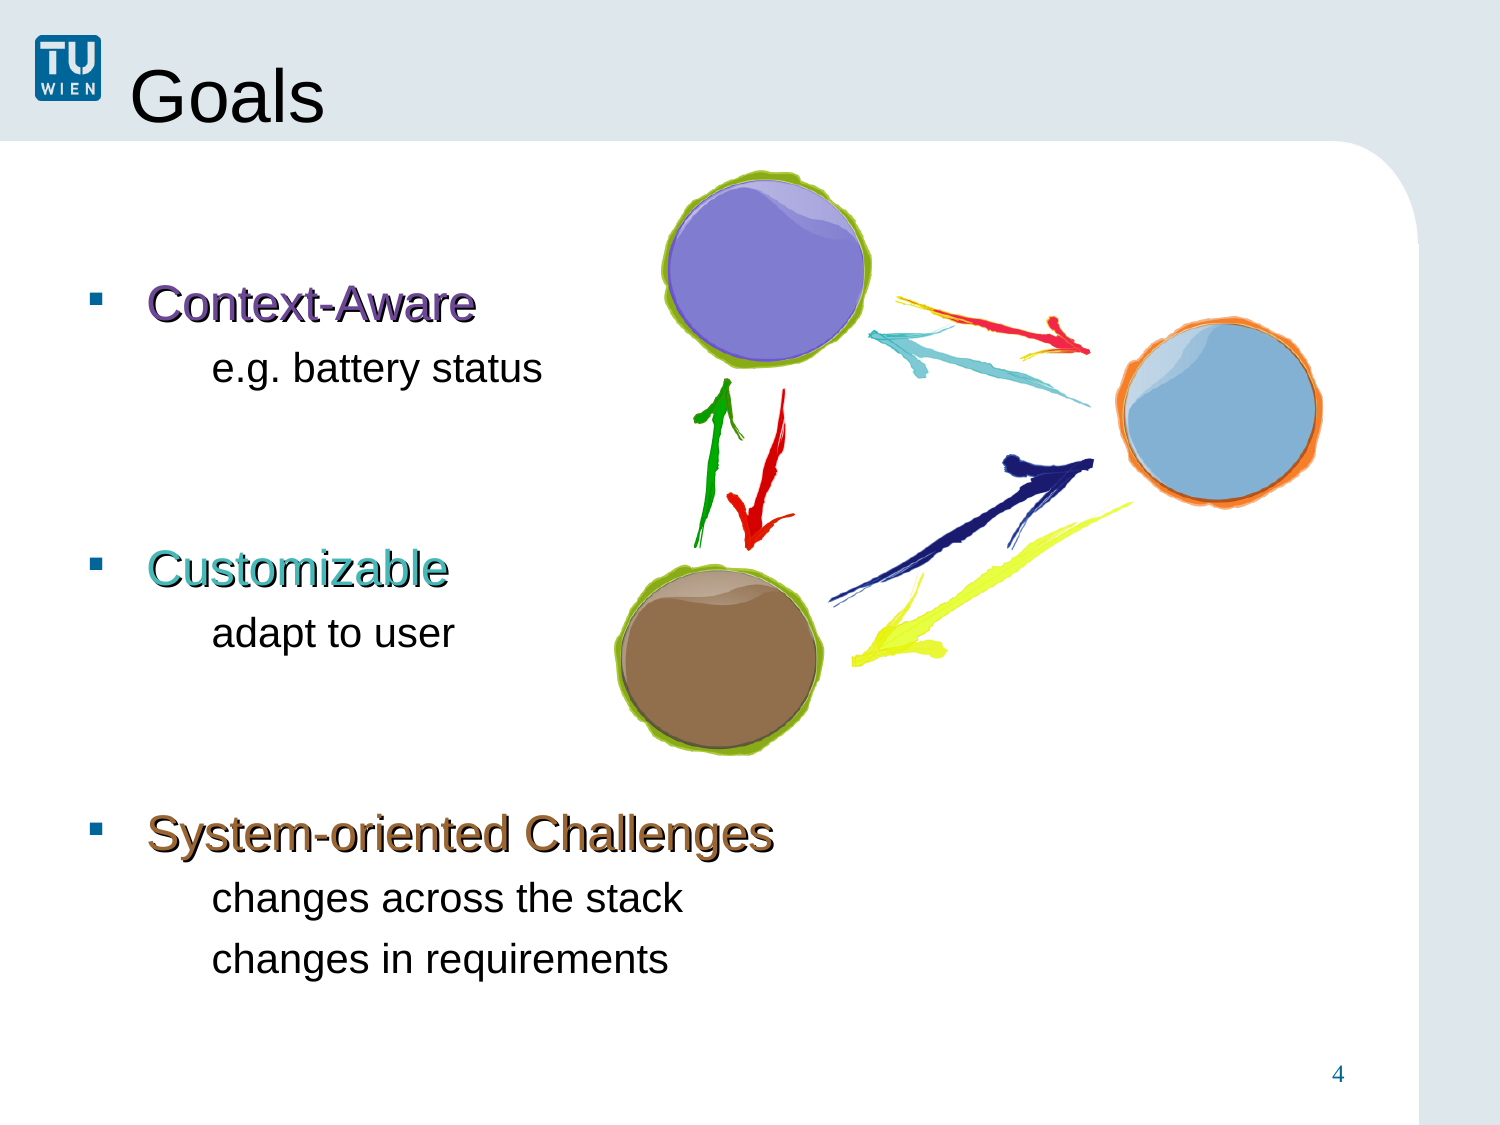

# Goals
Context-Aware
e.g. battery status
Customizable
adapt to user
System-oriented Challenges
changes across the stack
changes in requirements
4